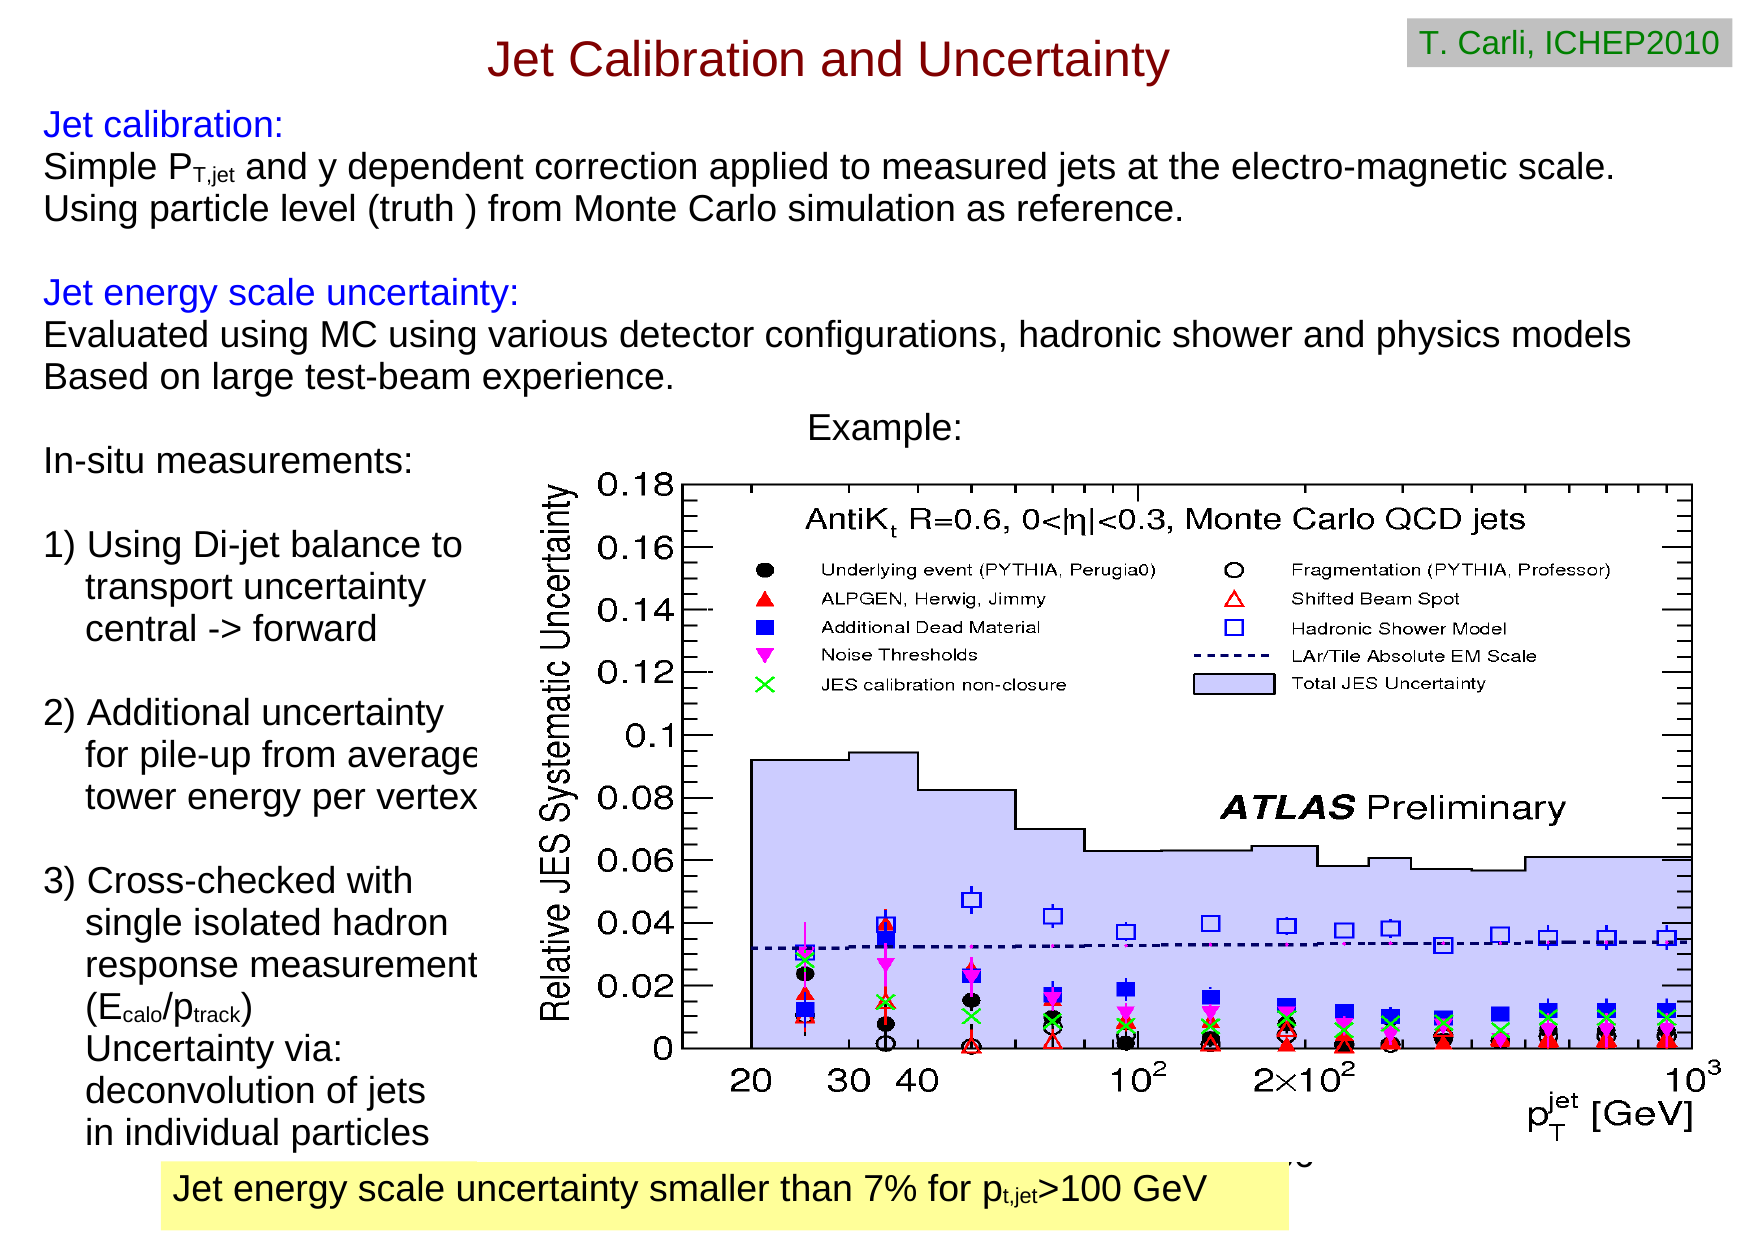

T. Carli, ICHEP2010
Jet Calibration and Uncertainty
Jet calibration:
Simple PT,jet and y dependent correction applied to measured jets at the electro-magnetic scale.
Using particle level (truth ) from Monte Carlo simulation as reference.
Jet energy scale uncertainty:
Evaluated using MC using various detector configurations, hadronic shower and physics models
Based on large test-beam experience.
In-situ measurements:
1) Using Di-jet balance to
 transport uncertainty
 central -> forward
2) Additional uncertainty
 for pile-up from average
 tower energy per vertex
3) Cross-checked with
 single isolated hadron
 response measurements
 (Ecalo/ptrack)
 Uncertainty via:
 deconvolution of jets
 in individual particles
Example:
36
Jet energy scale uncertainty smaller than 7% for pt,jet>100 GeV